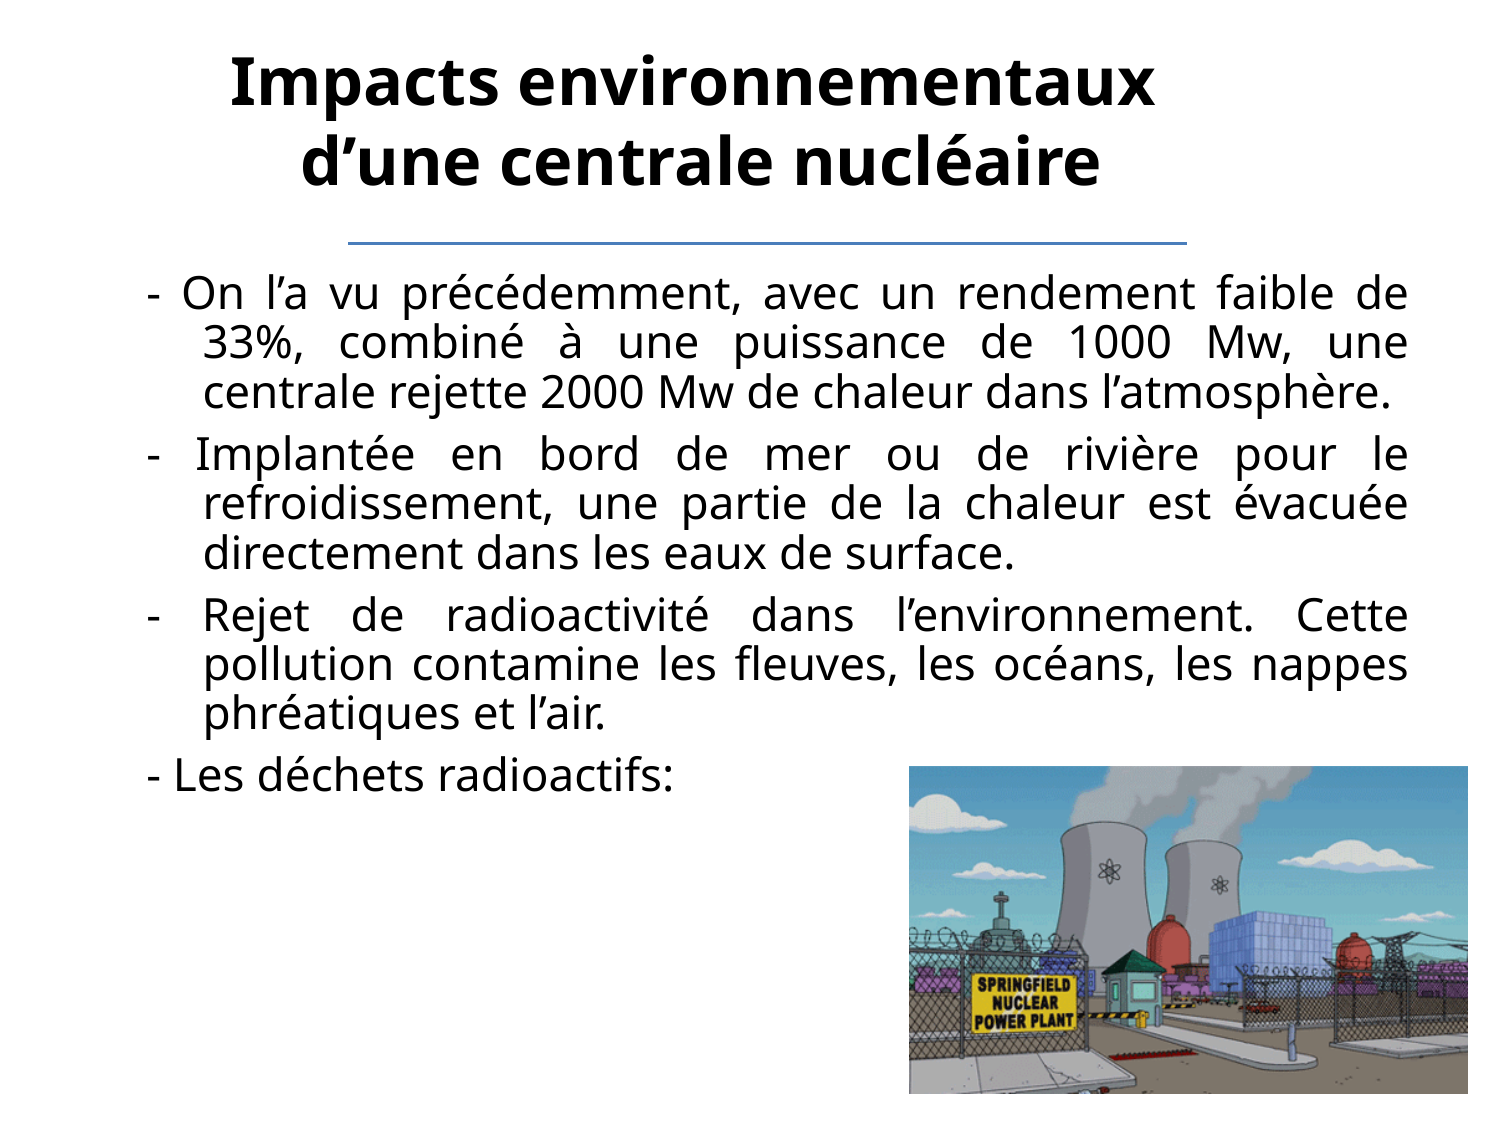

Impacts environnementaux
d’une centrale nucléaire
# - On l’a vu précédemment, avec un rendement faible de 33%, combiné à une puissance de 1000 Mw, une centrale rejette 2000 Mw de chaleur dans l’atmosphère.
- Implantée en bord de mer ou de rivière pour le refroidissement, une partie de la chaleur est évacuée directement dans les eaux de surface.
- Rejet de radioactivité dans l’environnement. Cette pollution contamine les fleuves, les océans, les nappes phréatiques et l’air.
- Les déchets radioactifs: